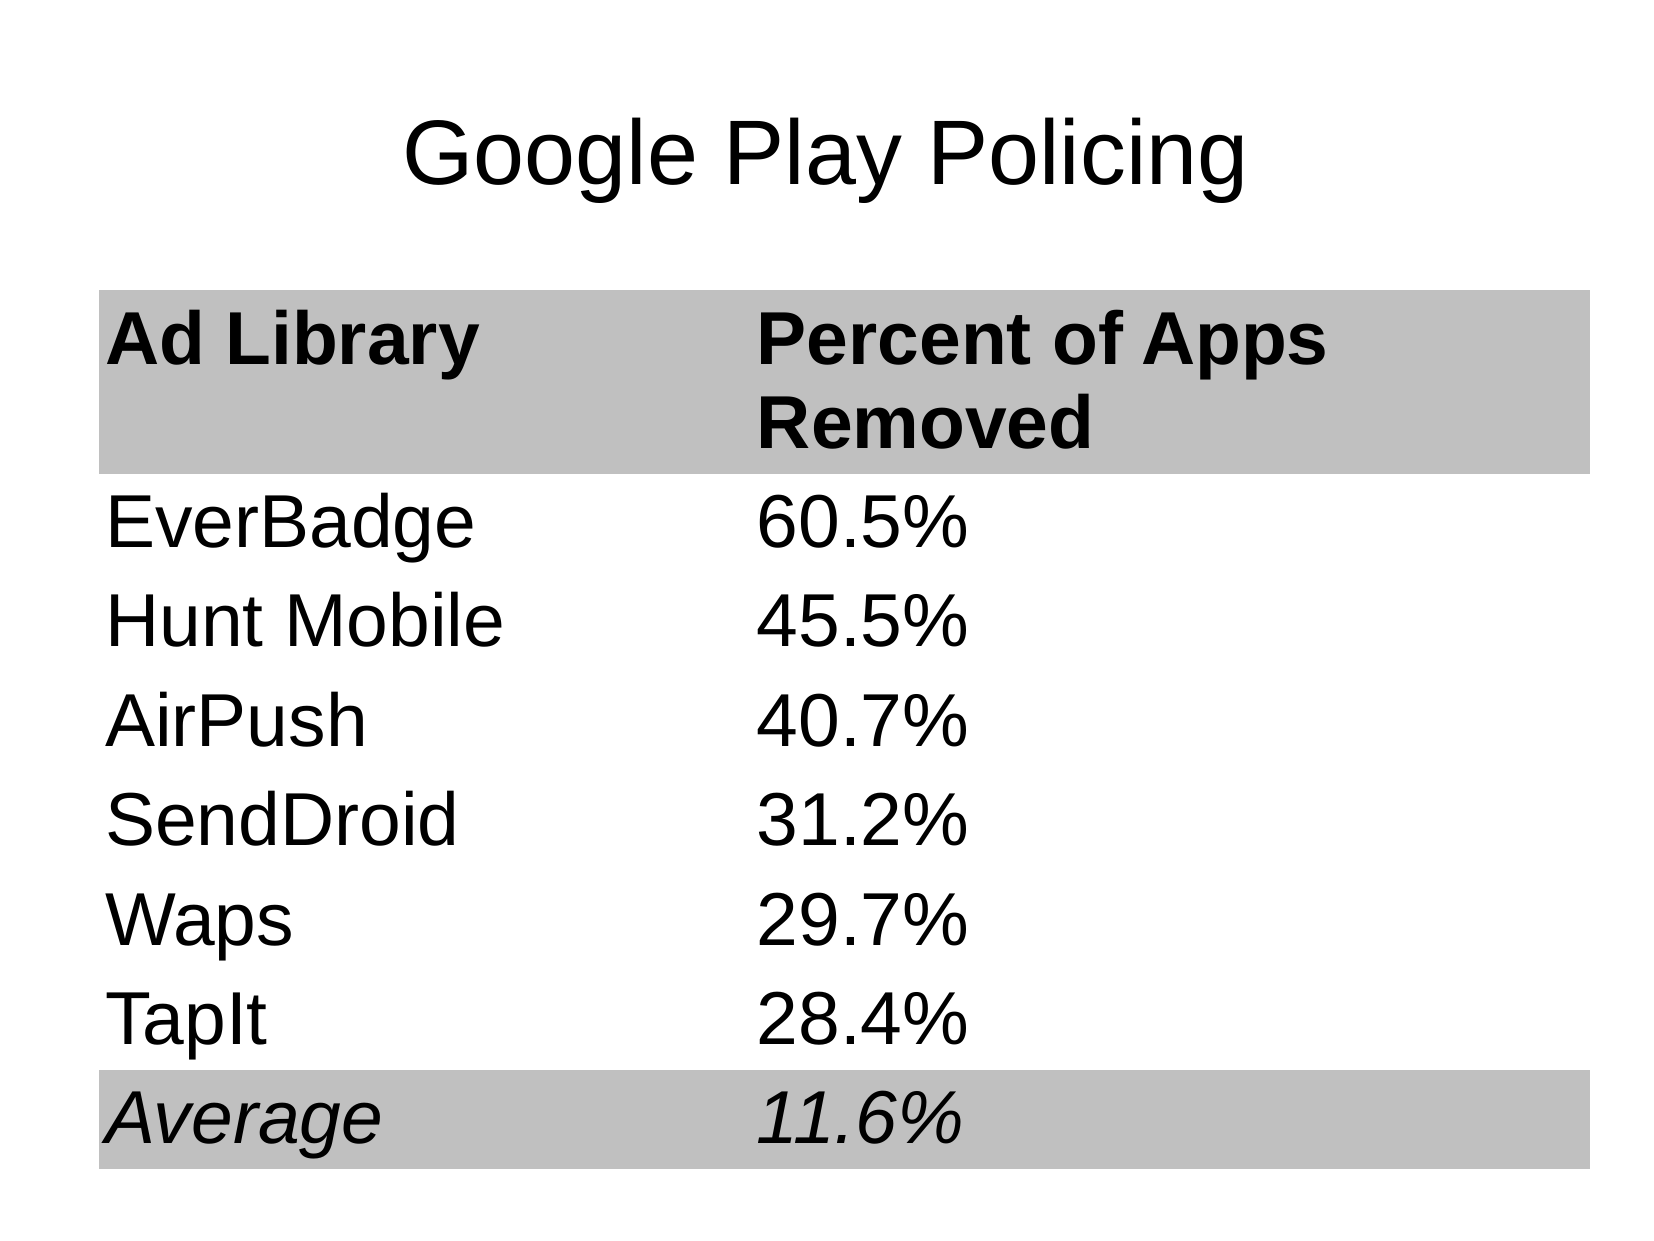

# Google Play Policing
| Ad Library | Percent of Apps Removed |
| --- | --- |
| EverBadge | 60.5% |
| Hunt Mobile | 45.5% |
| AirPush | 40.7% |
| SendDroid | 31.2% |
| Waps | 29.7% |
| TapIt | 28.4% |
| Average | 11.6% |